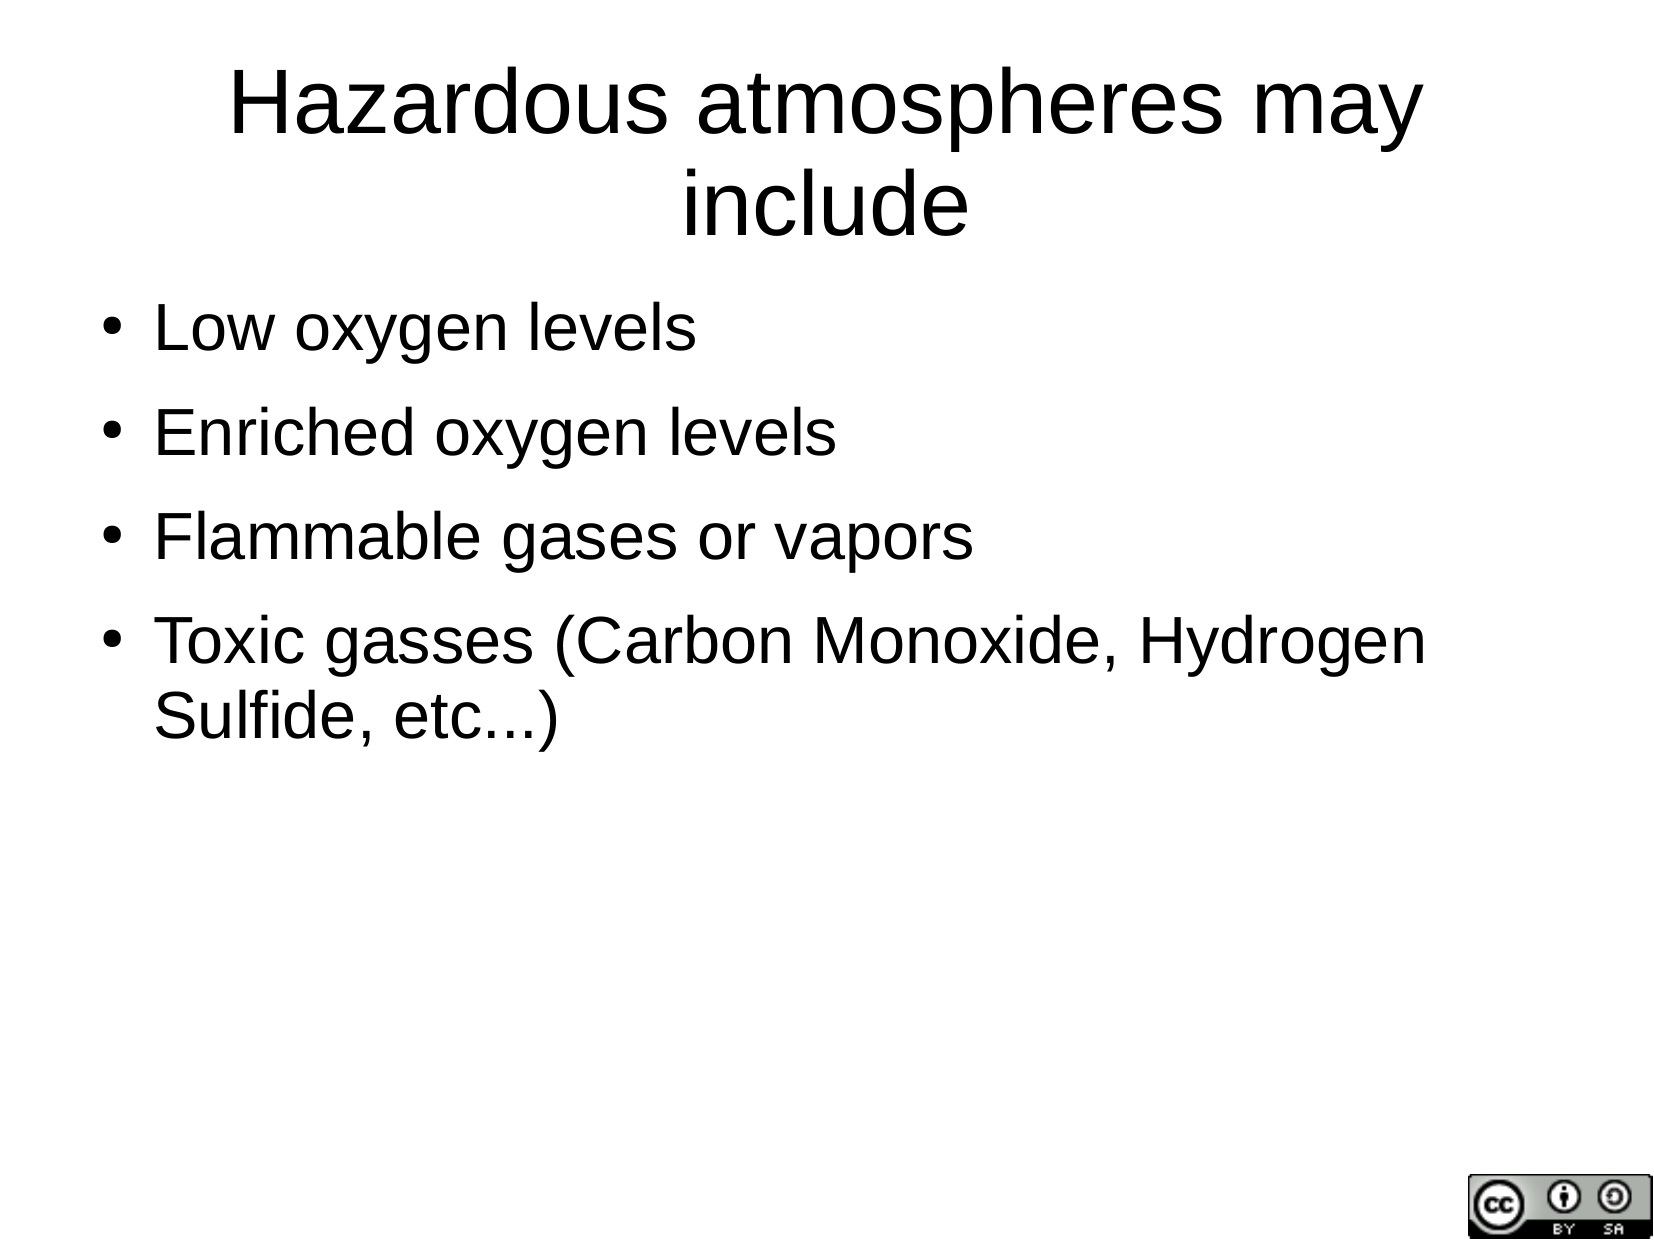

# Hazardous atmospheres may include
Low oxygen levels
Enriched oxygen levels
Flammable gases or vapors
Toxic gasses (Carbon Monoxide, Hydrogen Sulfide, etc...)